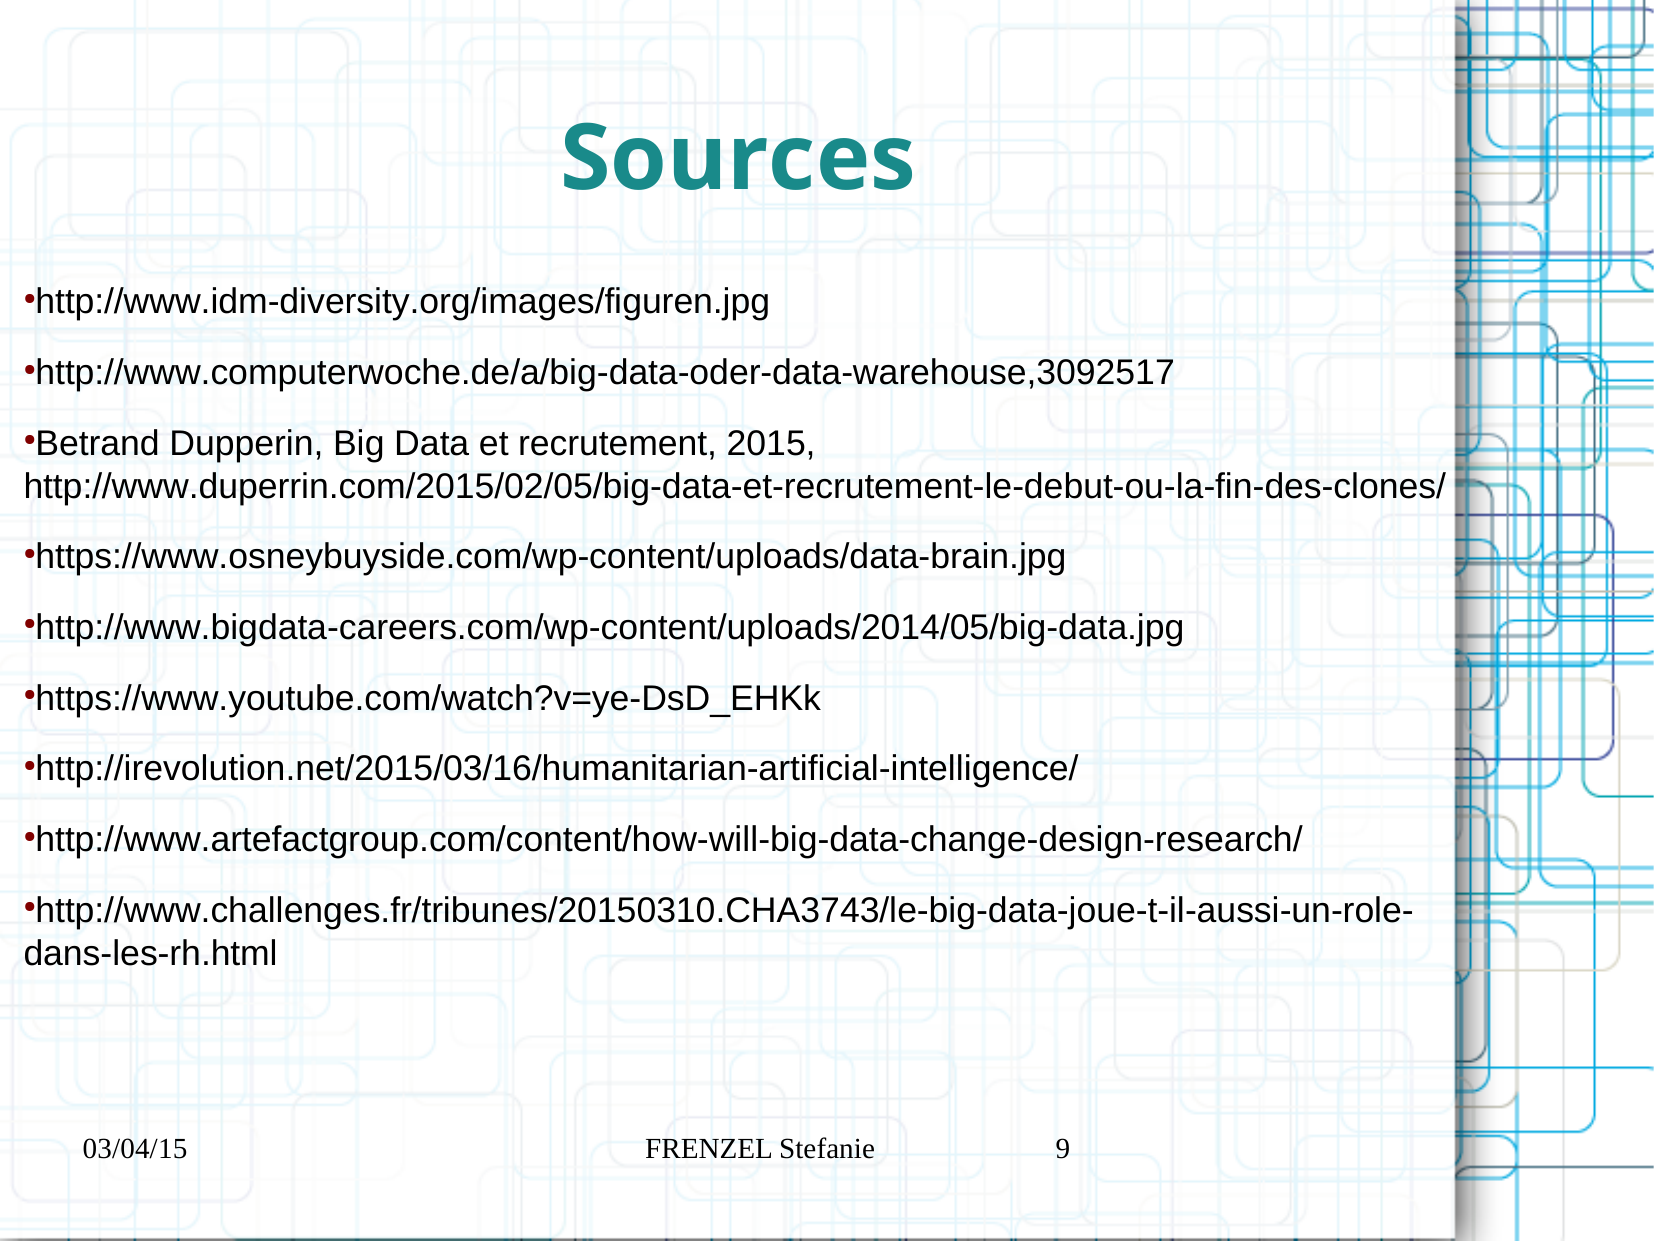

# Sources
http://www.idm-diversity.org/images/figuren.jpg
http://www.computerwoche.de/a/big-data-oder-data-warehouse,3092517
Betrand Dupperin, Big Data et recrutement, 2015,
http://www.duperrin.com/2015/02/05/big-data-et-recrutement-le-debut-ou-la-fin-des-clones/
https://www.osneybuyside.com/wp-content/uploads/data-brain.jpg
http://www.bigdata-careers.com/wp-content/uploads/2014/05/big-data.jpg
https://www.youtube.com/watch?v=ye-DsD_EHKk
http://irevolution.net/2015/03/16/humanitarian-artificial-intelligence/
http://www.artefactgroup.com/content/how-will-big-data-change-design-research/
http://www.challenges.fr/tribunes/20150310.CHA3743/le-big-data-joue-t-il-aussi-un-role-dans-les-rh.html
03/04/15
 FRENZEL Stefanie